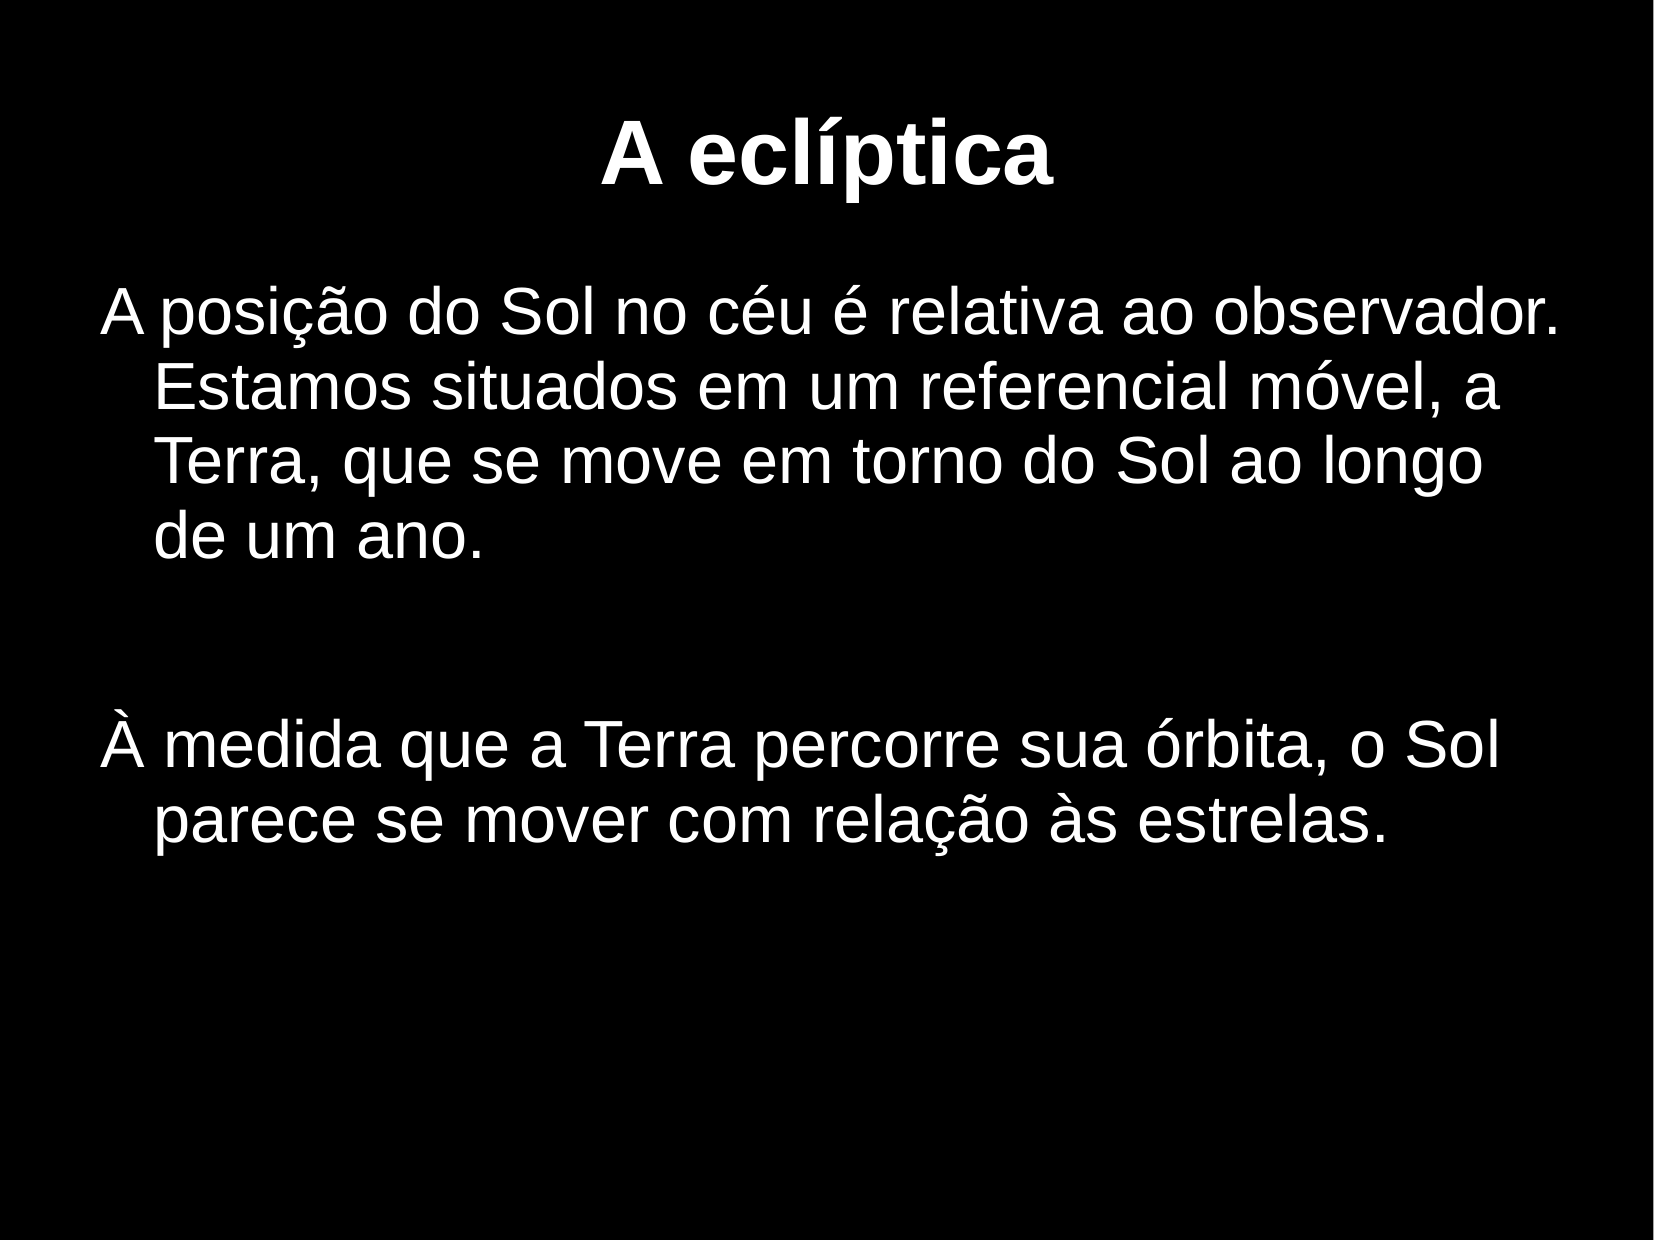

# A eclíptica
A posição do Sol no céu é relativa ao observador. Estamos situados em um referencial móvel, a Terra, que se move em torno do Sol ao longo de um ano.
À medida que a Terra percorre sua órbita, o Sol parece se mover com relação às estrelas.